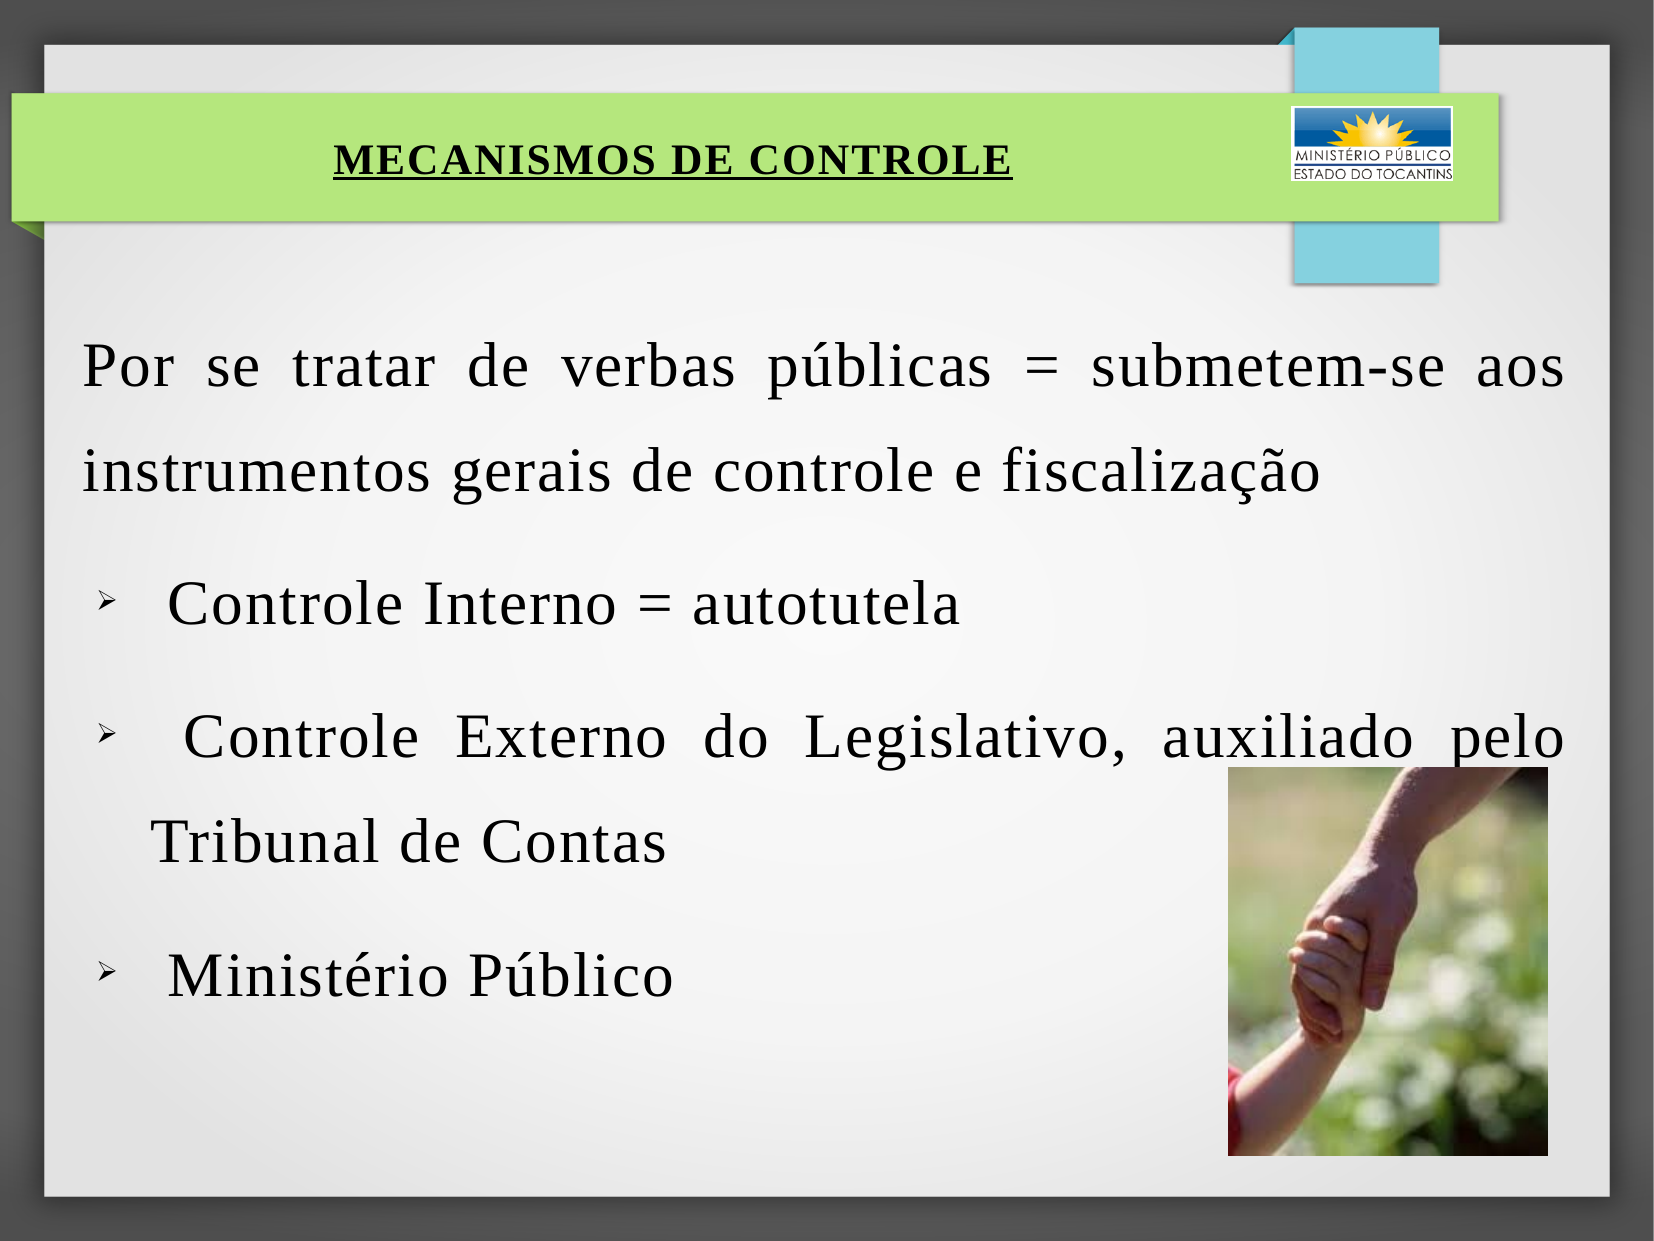

# MECANISMOS DE CONTROLE
Por se tratar de verbas públicas = submetem-se aos instrumentos gerais de controle e fiscalização
 Controle Interno = autotutela
 Controle Externo do Legislativo, auxiliado pelo Tribunal de Contas
 Ministério Público